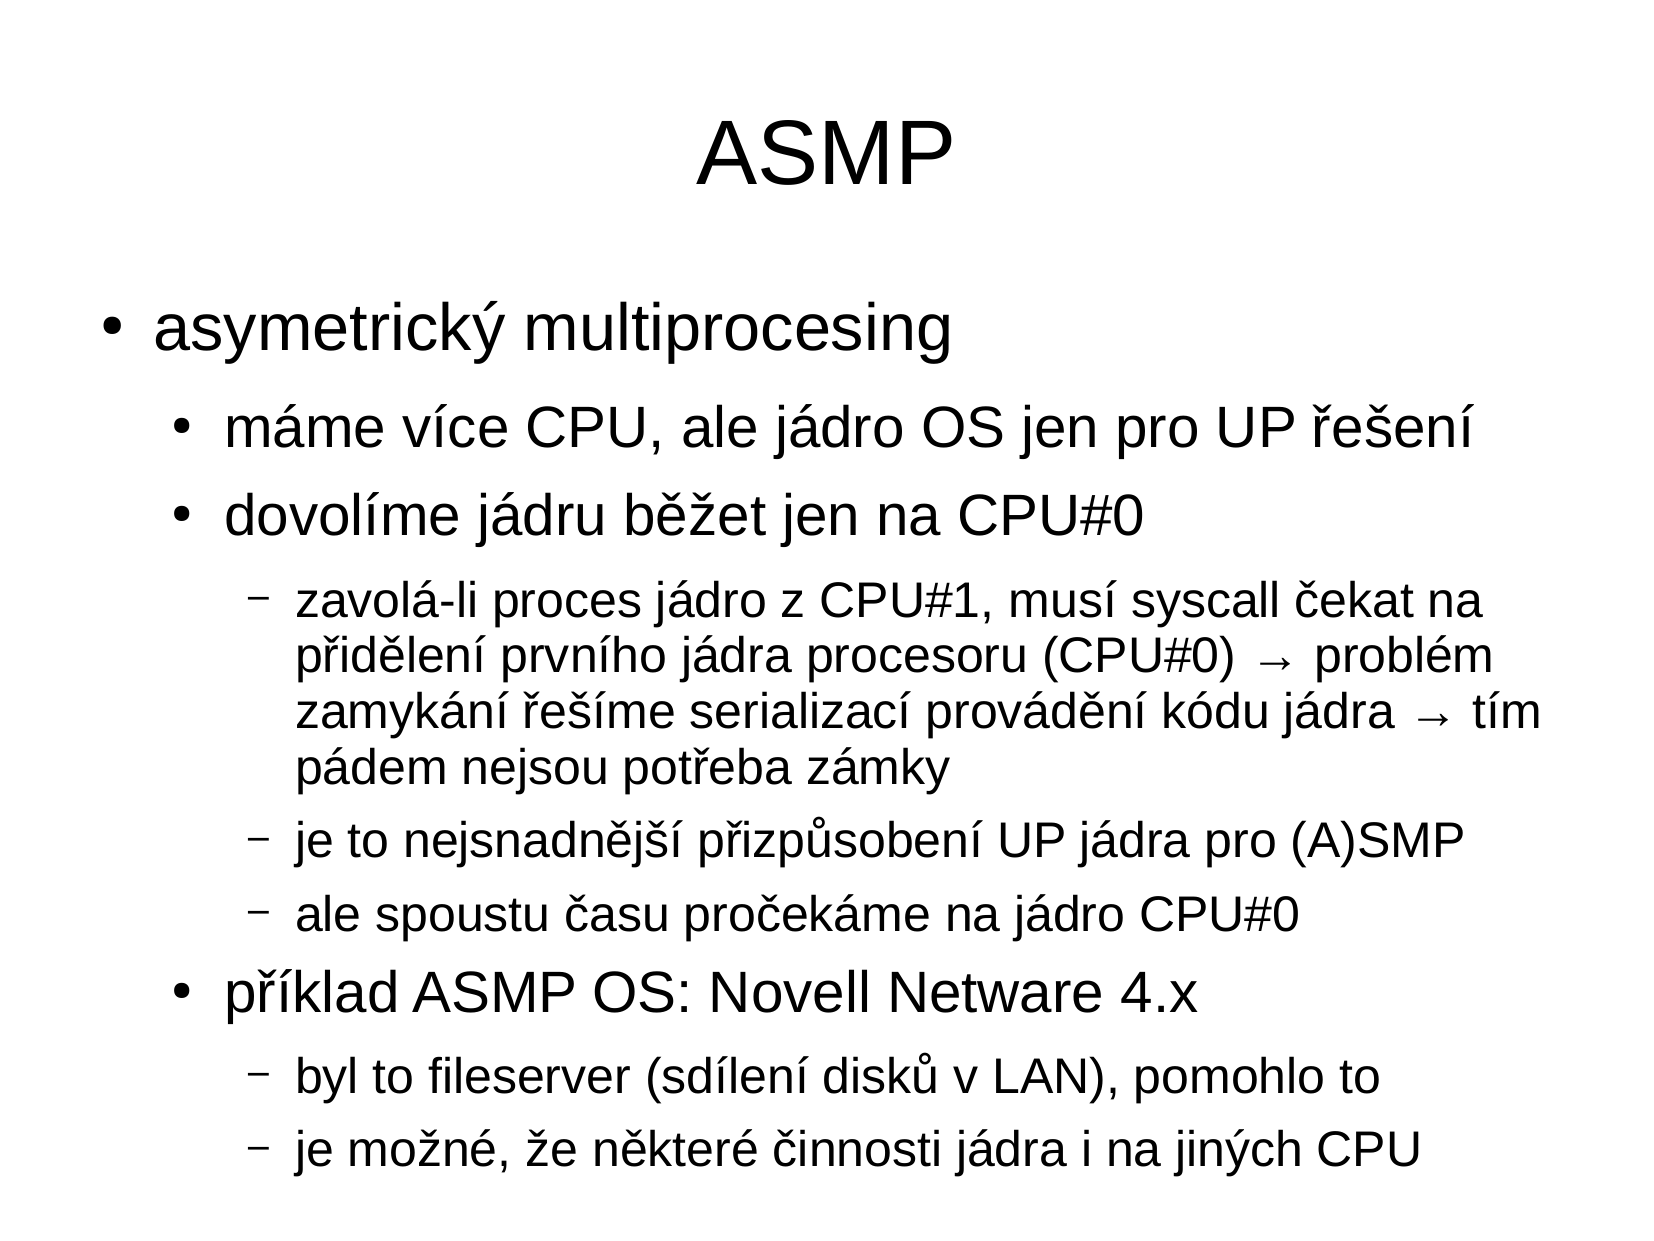

# ASMP
asymetrický multiprocesing
máme více CPU, ale jádro OS jen pro UP řešení
dovolíme jádru běžet jen na CPU#0
zavolá-li proces jádro z CPU#1, musí syscall čekat na přidělení prvního jádra procesoru (CPU#0) → problém zamykání řešíme serializací provádění kódu jádra → tím pádem nejsou potřeba zámky
je to nejsnadnější přizpůsobení UP jádra pro (A)SMP
ale spoustu času pročekáme na jádro CPU#0
příklad ASMP OS: Novell Netware 4.x
byl to fileserver (sdílení disků v LAN), pomohlo to
je možné, že některé činnosti jádra i na jiných CPU